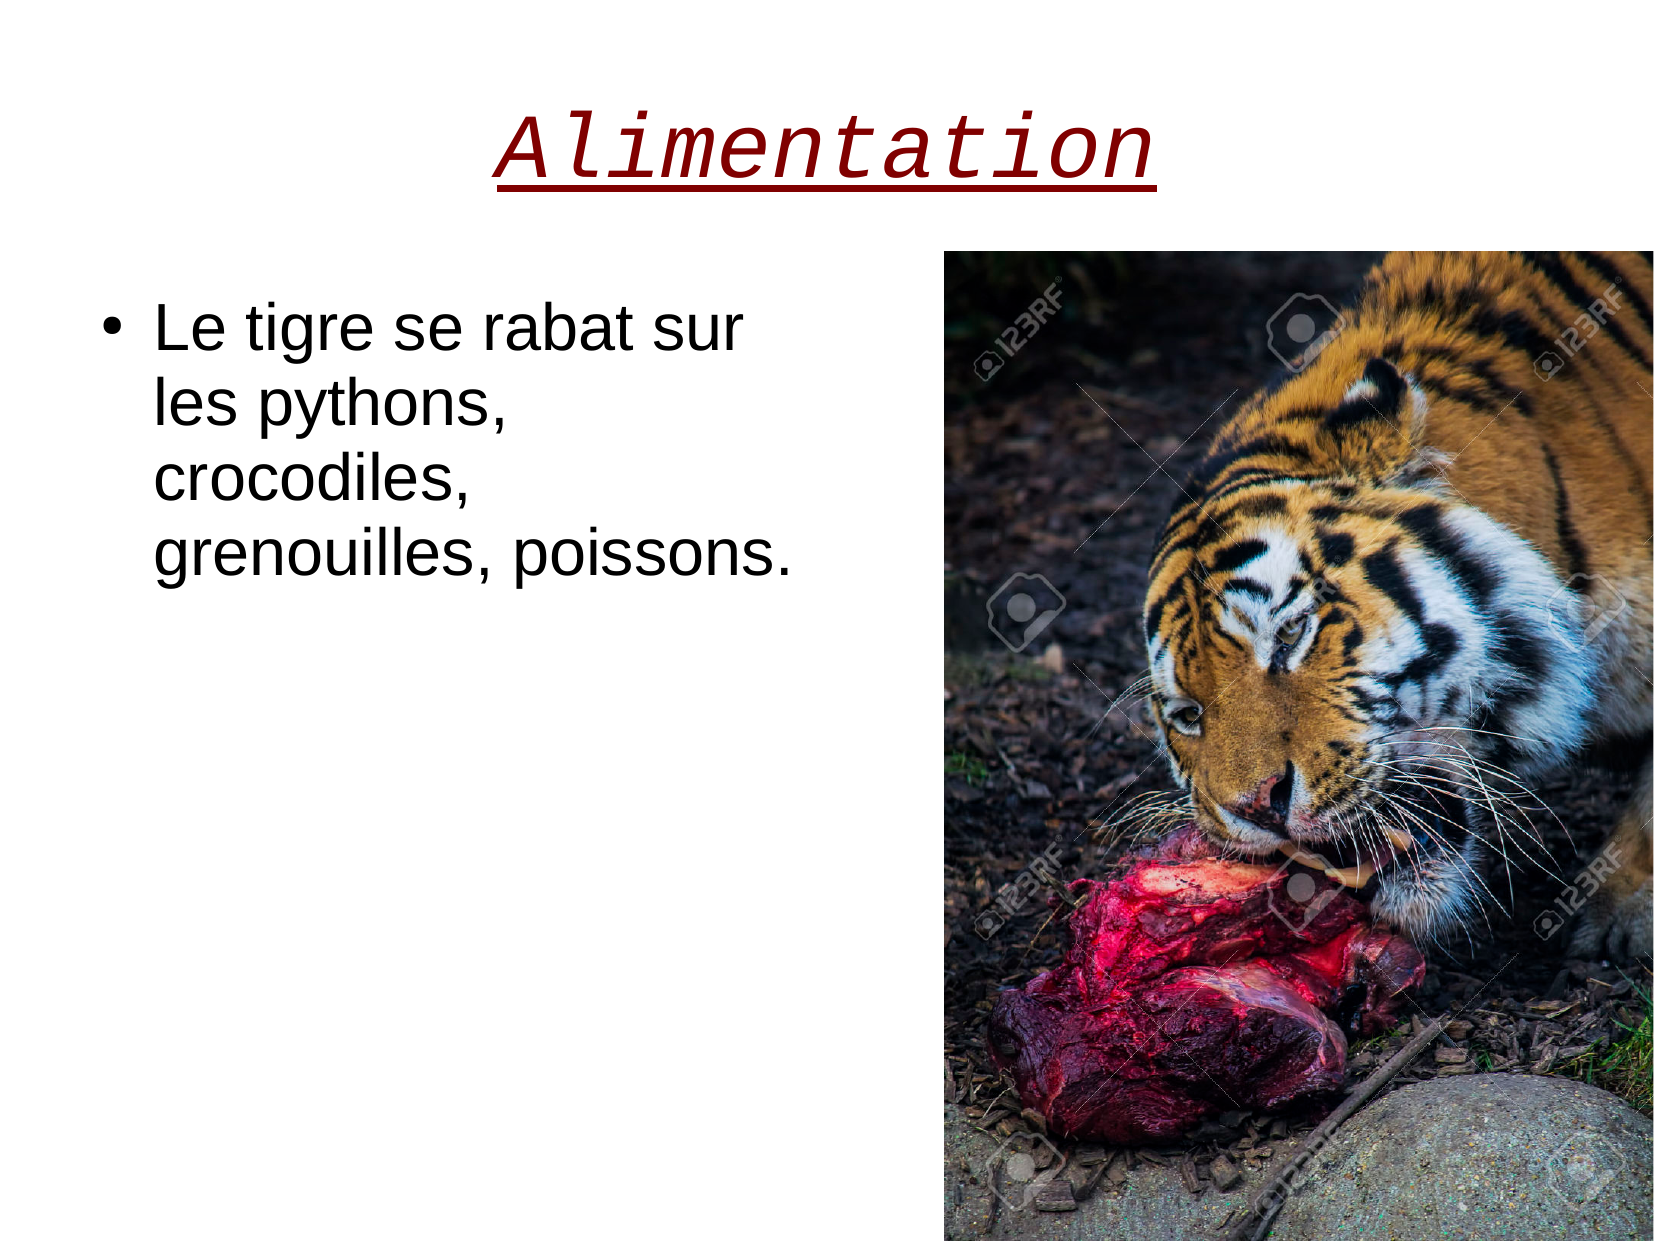

# Alimentation
Le tigre se rabat sur les pythons, crocodiles, grenouilles, poissons.